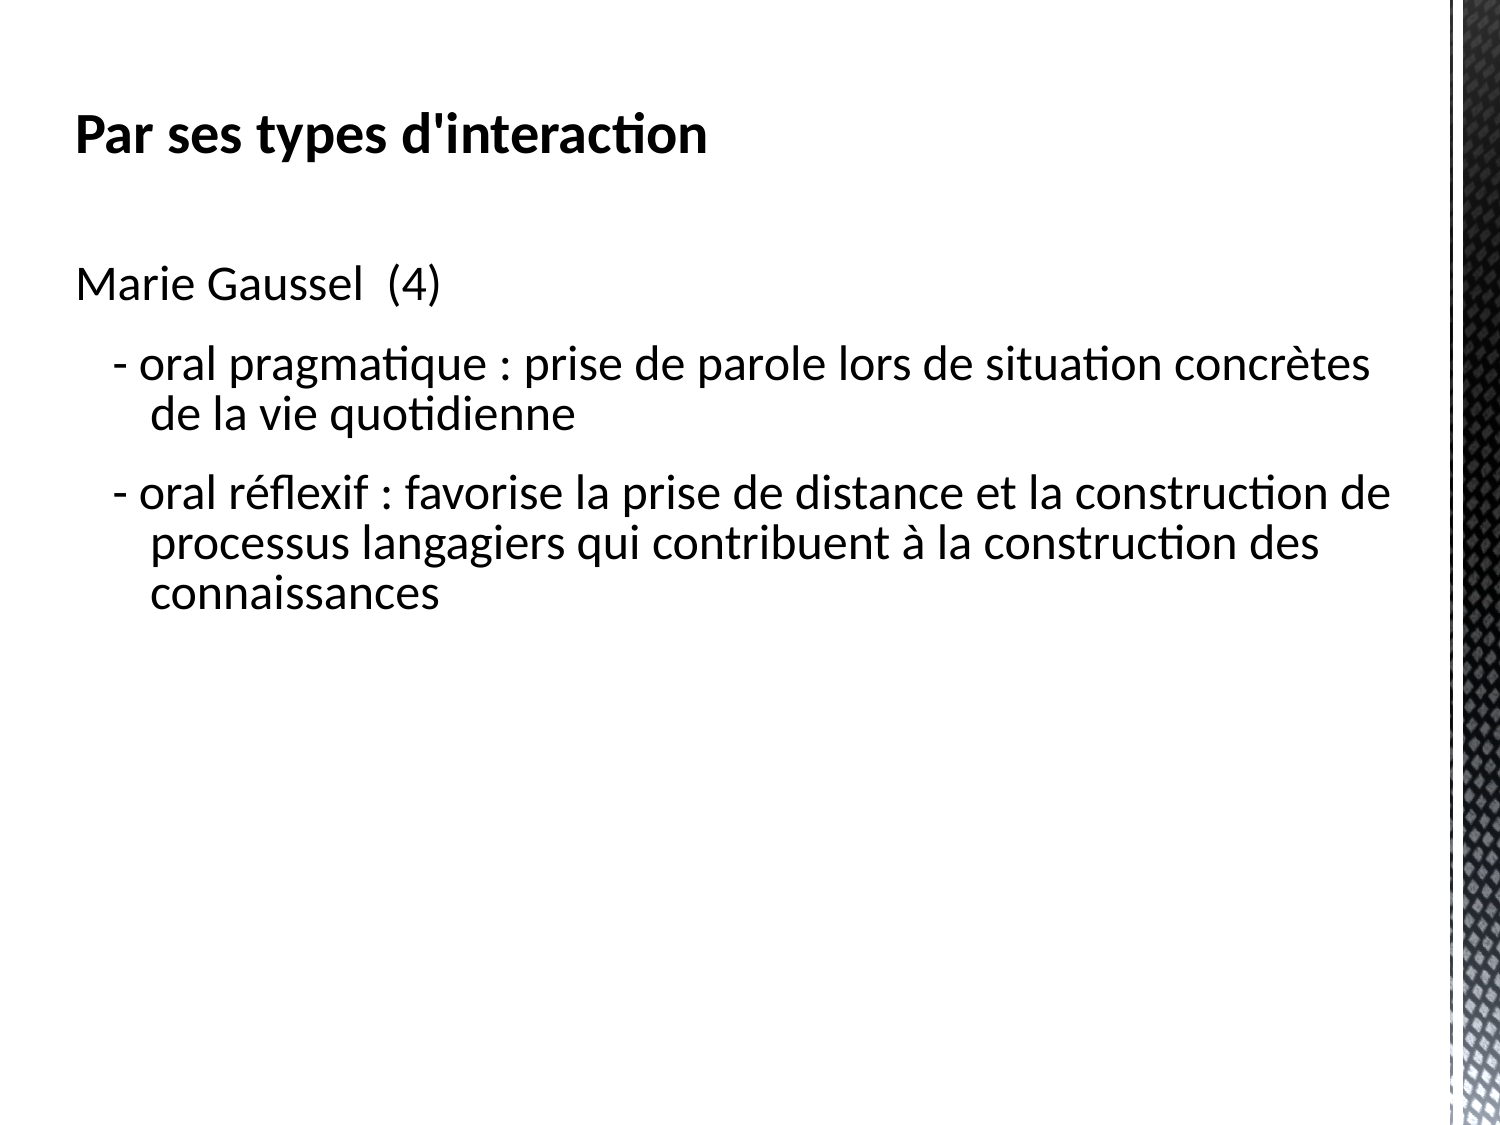

# Par ses types d'interaction
Marie Gaussel (4)
- oral pragmatique : prise de parole lors de situation concrètes de la vie quotidienne
- oral réflexif : favorise la prise de distance et la construction de processus langagiers qui contribuent à la construction des connaissances